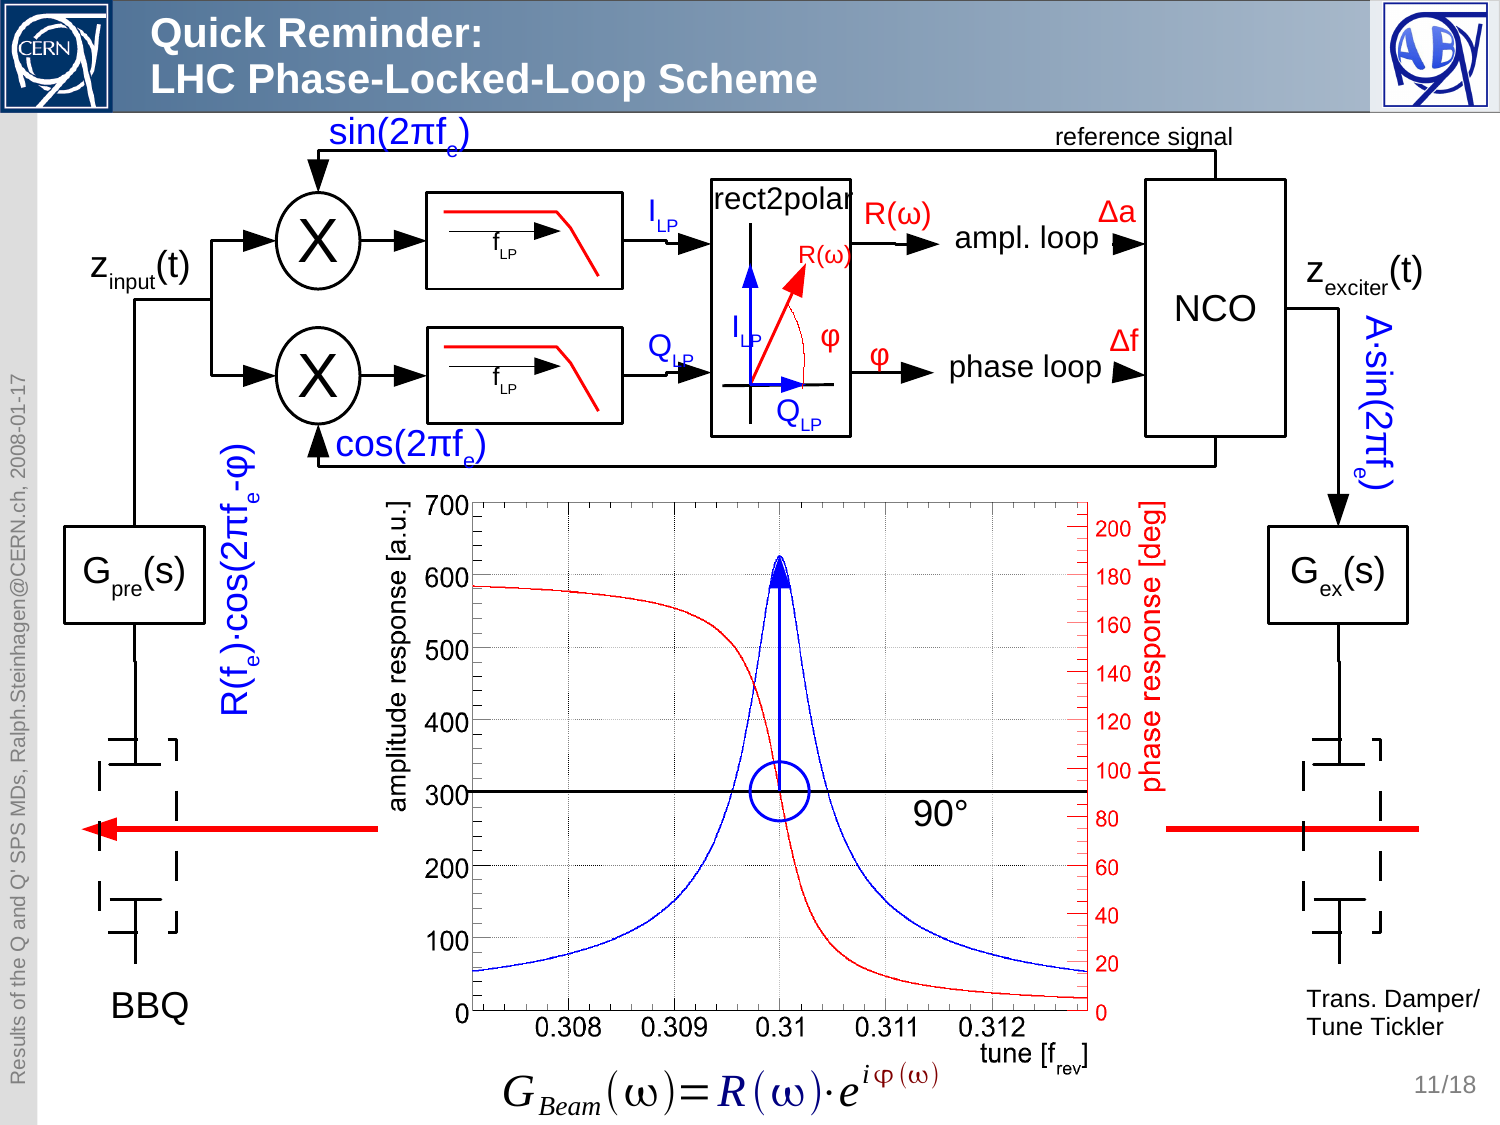

# Quick Reminder: LHC Phase-Locked-Loop Scheme
sin(2πfe)
reference signal
rect2polar
Rect.
2
Pol.
NCO
ILP
Δa
R(ω)
X
ampl. loop
fLP
R(ω)
zinput(t)
zexciter(t)
ILP
φ
Δf
QLP
X
φ
phase loop
A∙sin(2πfe)
fLP
QLP
cos(2πfe)
R(fe)∙cos(2πfe-φ)
Gpre(s)
Gex(s)
90°
beam response
beam response signal
BBQ
Trans. Damper/
Tune Tickler